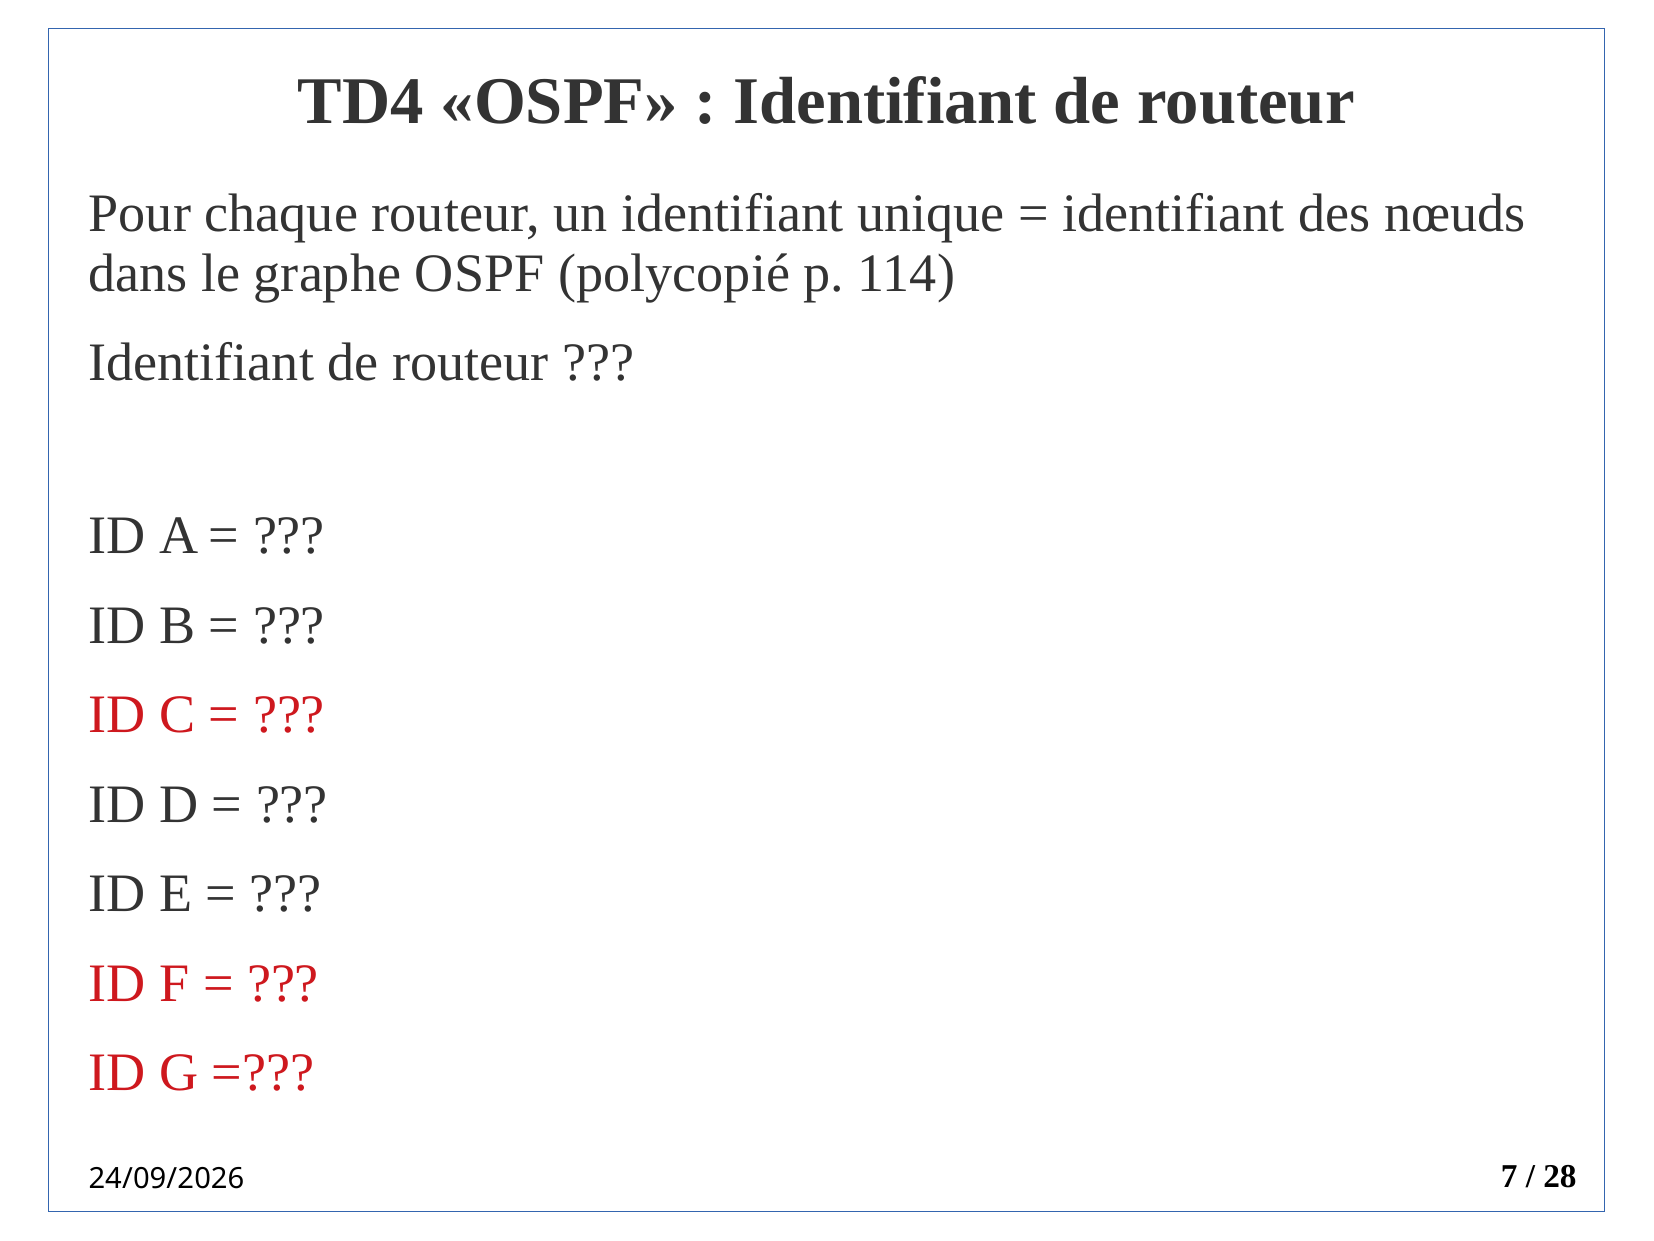

# TD4 «OSPF» : Identifiant de routeur
Pour chaque routeur, un identifiant unique = identifiant des nœuds dans le graphe OSPF (polycopié p. 114)
Identifiant de routeur ???
ID A = ???
ID B = ???
ID C = ???
ID D = ???
ID E = ???
ID F = ???
ID G =???
7